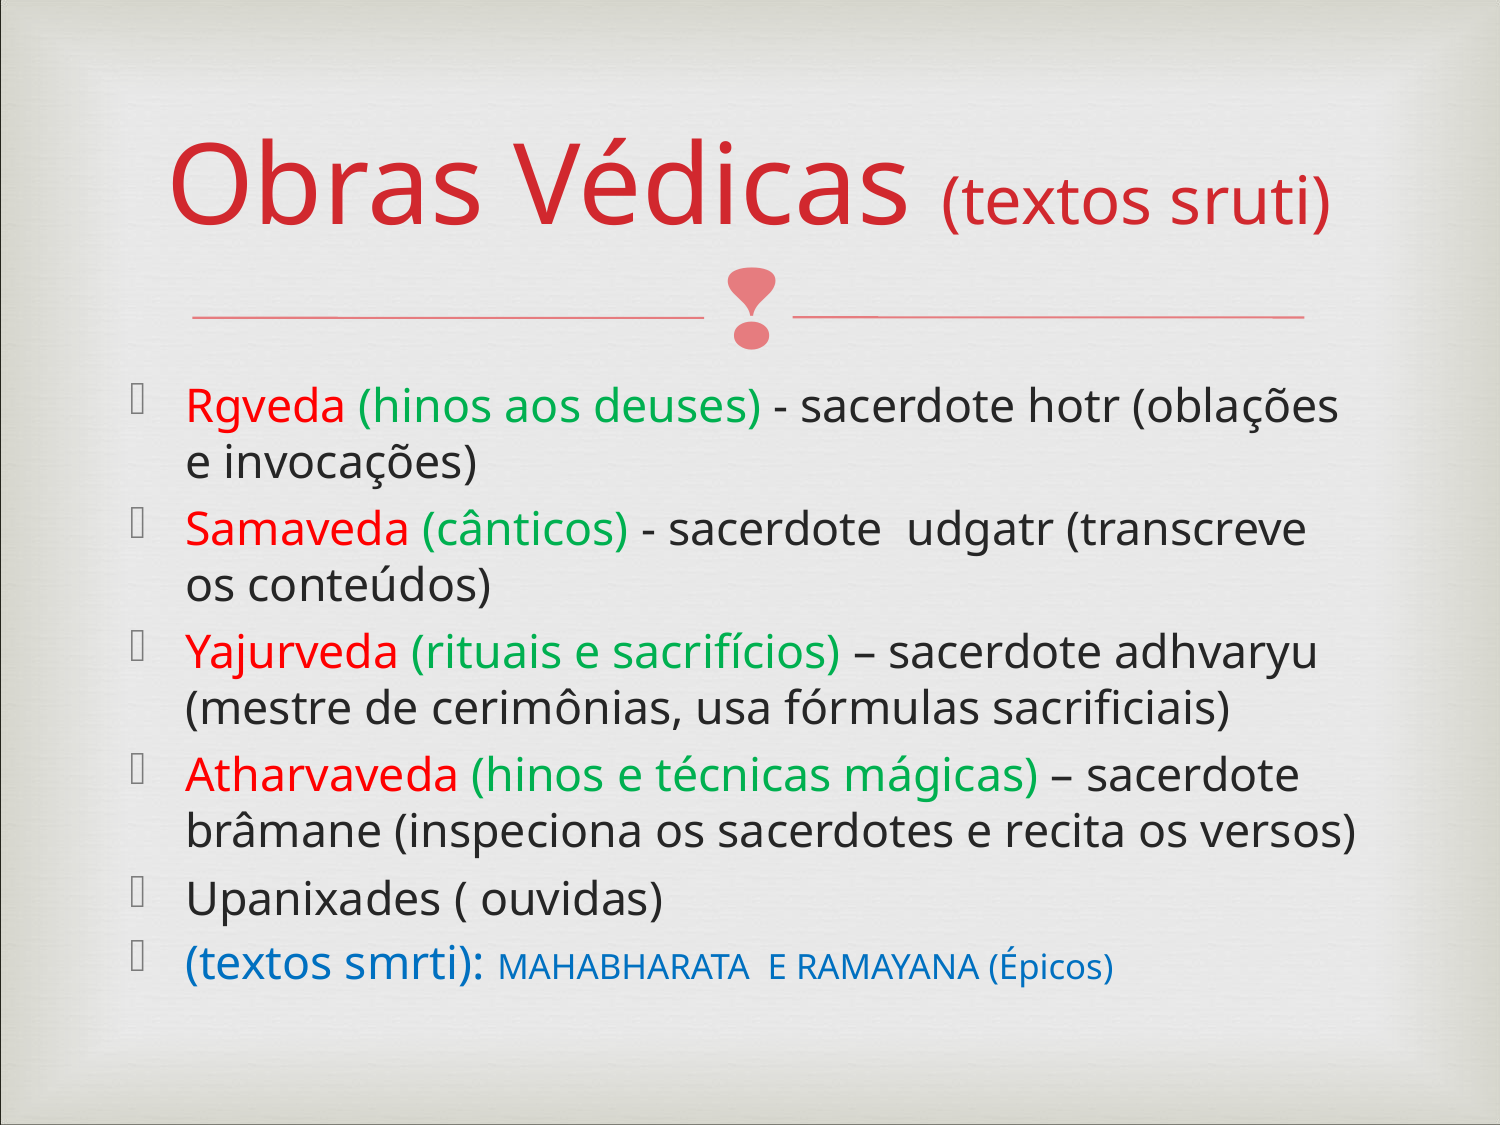

Obras Védicas (textos sruti)
# Rgveda (hinos aos deuses) - sacerdote hotr (oblações e invocações)
Samaveda (cânticos) - sacerdote udgatr (transcreve os conteúdos)
Yajurveda (rituais e sacrifícios) – sacerdote adhvaryu (mestre de cerimônias, usa fórmulas sacrificiais)
Atharvaveda (hinos e técnicas mágicas) – sacerdote brâmane (inspeciona os sacerdotes e recita os versos)
Upanixades ( ouvidas)
(textos smrti): MAHABHARATA E RAMAYANA (Épicos)